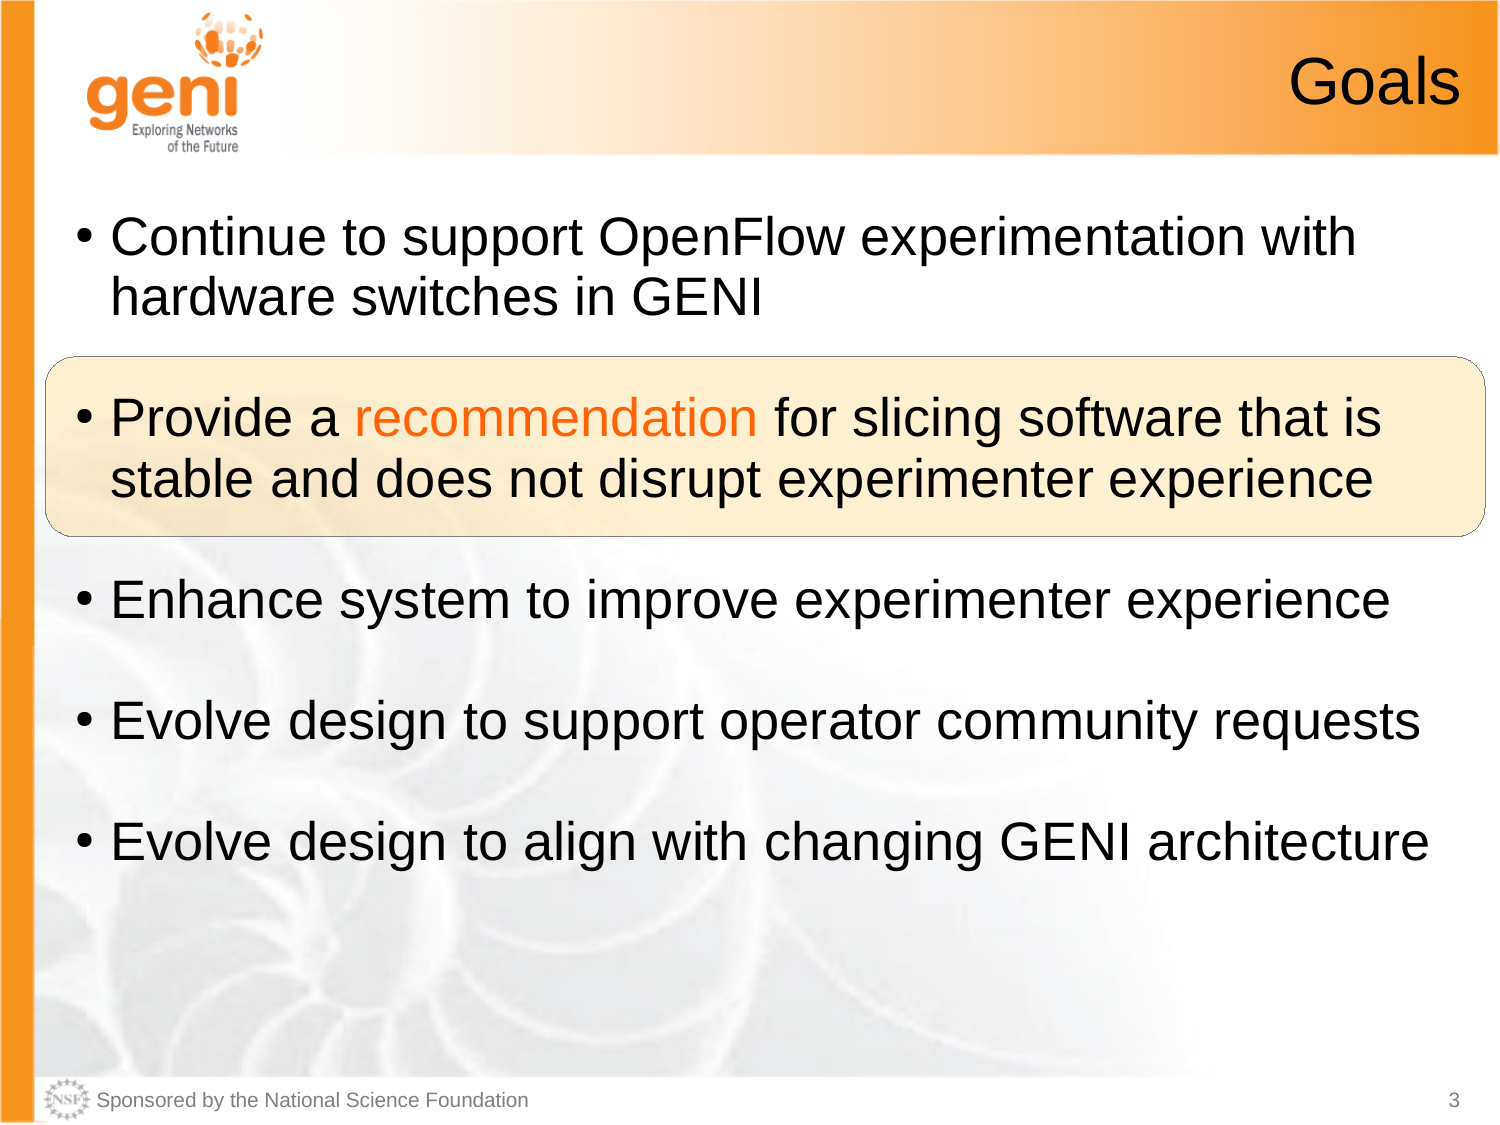

# Goals
Continue to support OpenFlow experimentation with hardware switches in GENI
Provide a recommendation for slicing software that is stable and does not disrupt experimenter experience
Enhance system to improve experimenter experience
Evolve design to support operator community requests
Evolve design to align with changing GENI architecture